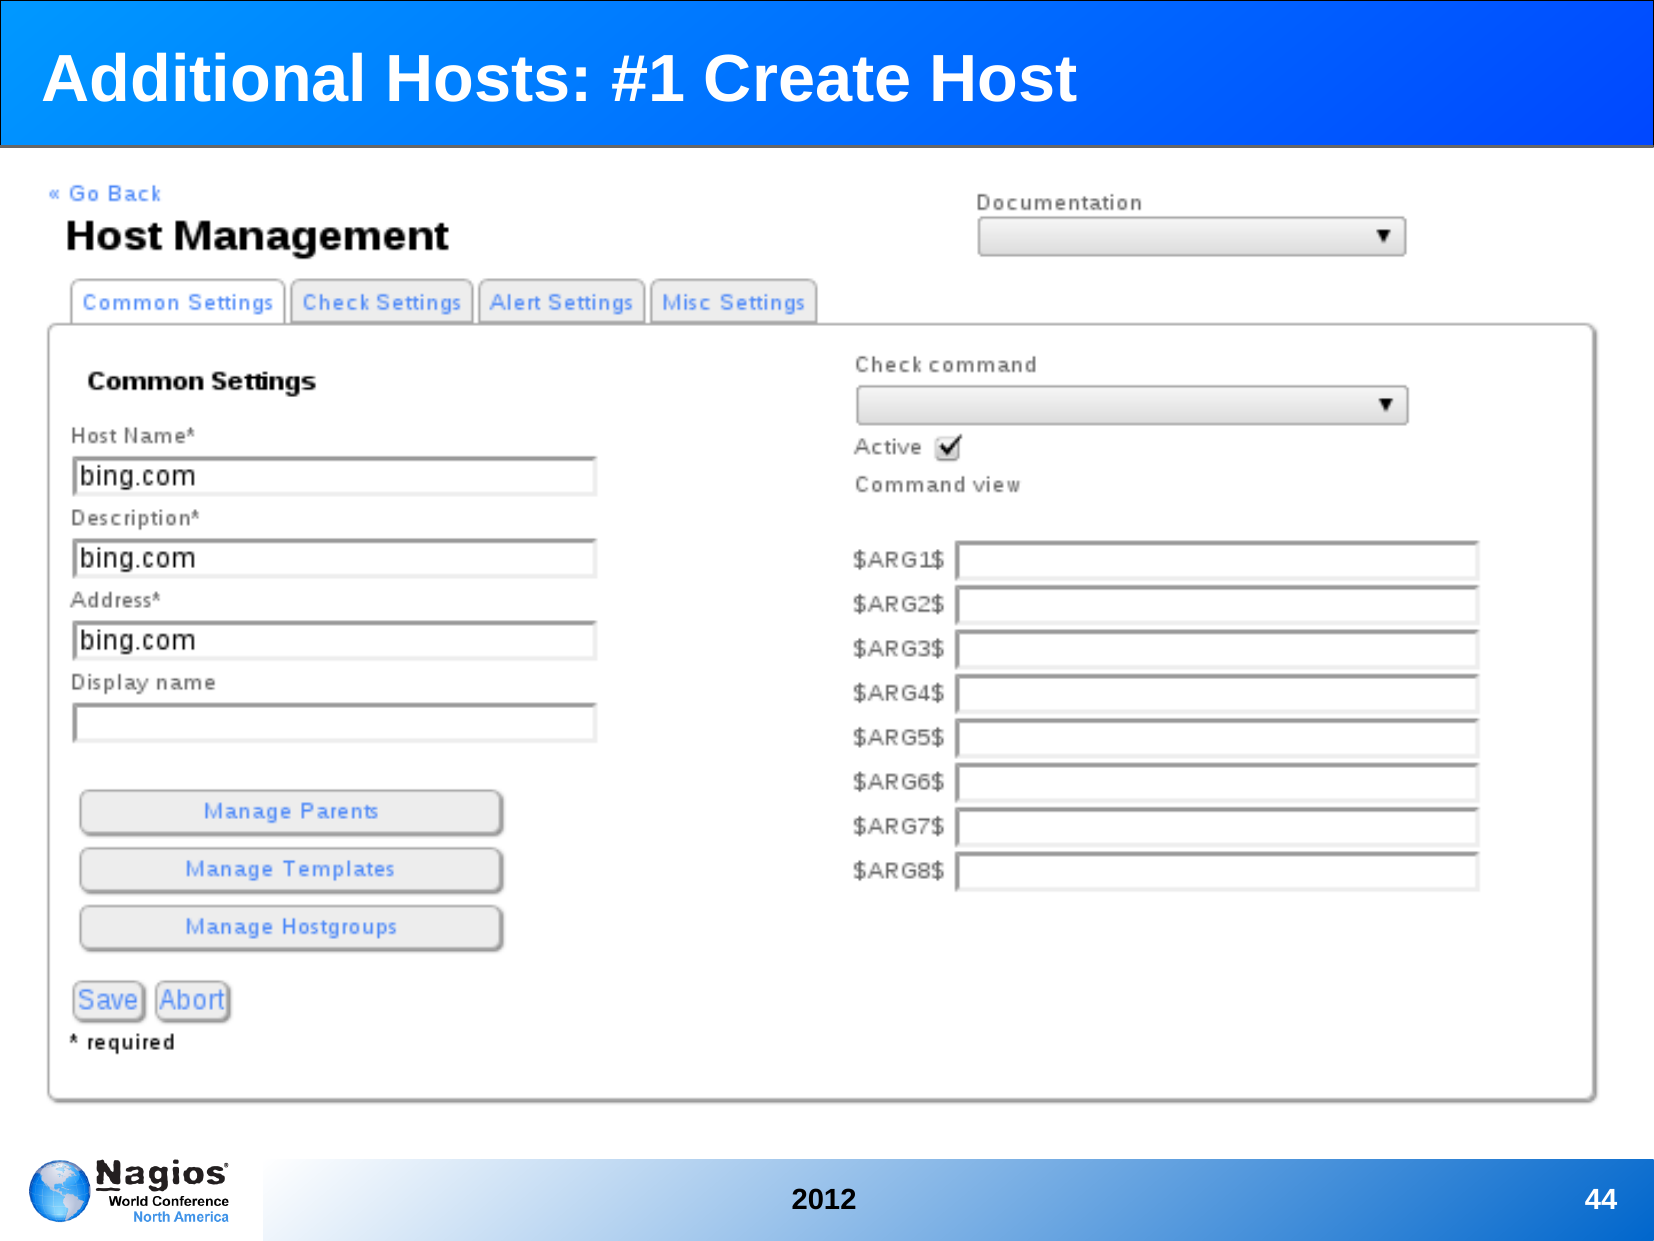

# Additional Hosts: #1 Create Host
2011
44